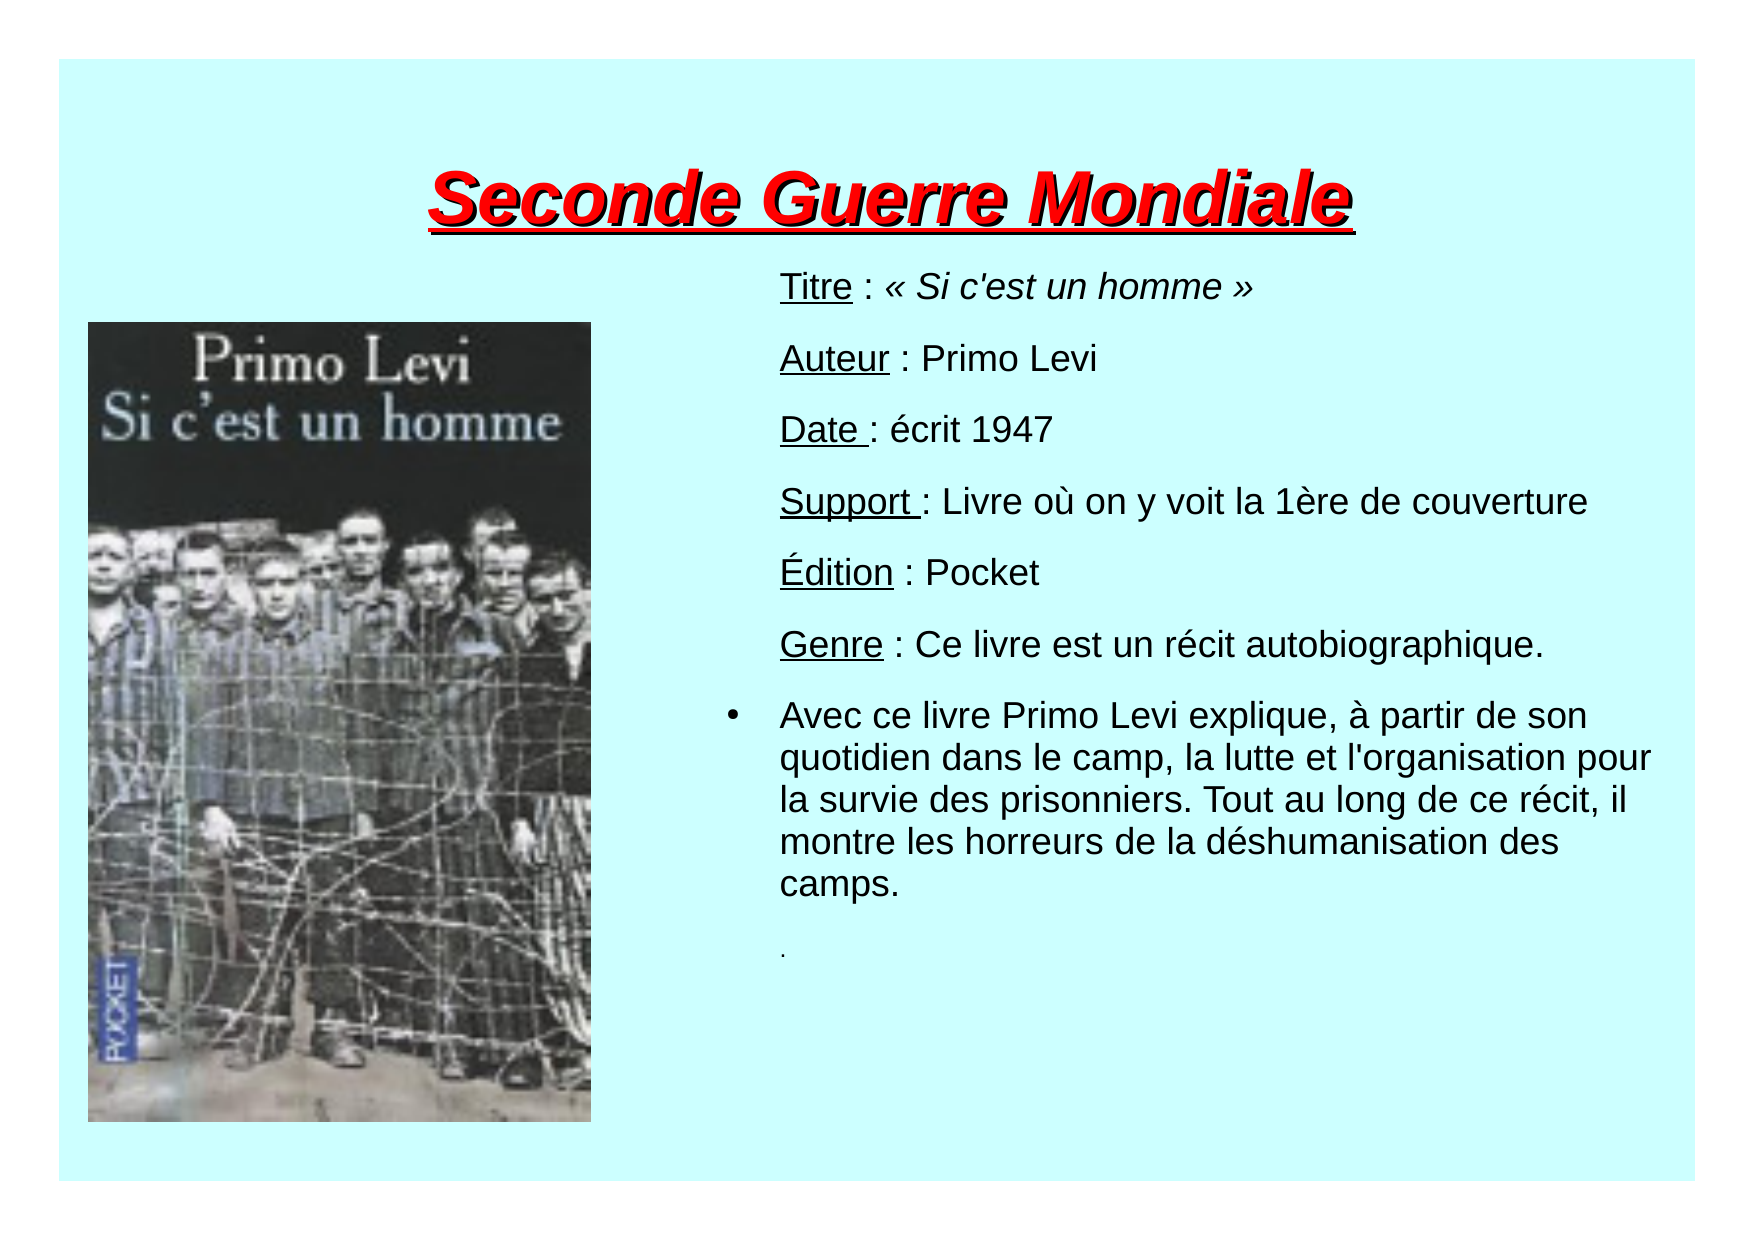

# Seconde Guerre Mondiale
Titre : « Si c'est un homme »
Auteur : Primo Levi
Date : écrit 1947
Support : Livre où on y voit la 1ère de couverture
Édition : Pocket
Genre : Ce livre est un récit autobiographique.
Avec ce livre Primo Levi explique, à partir de son quotidien dans le camp, la lutte et l'organisation pour la survie des prisonniers. Tout au long de ce récit, il montre les horreurs de la déshumanisation des camps.
.